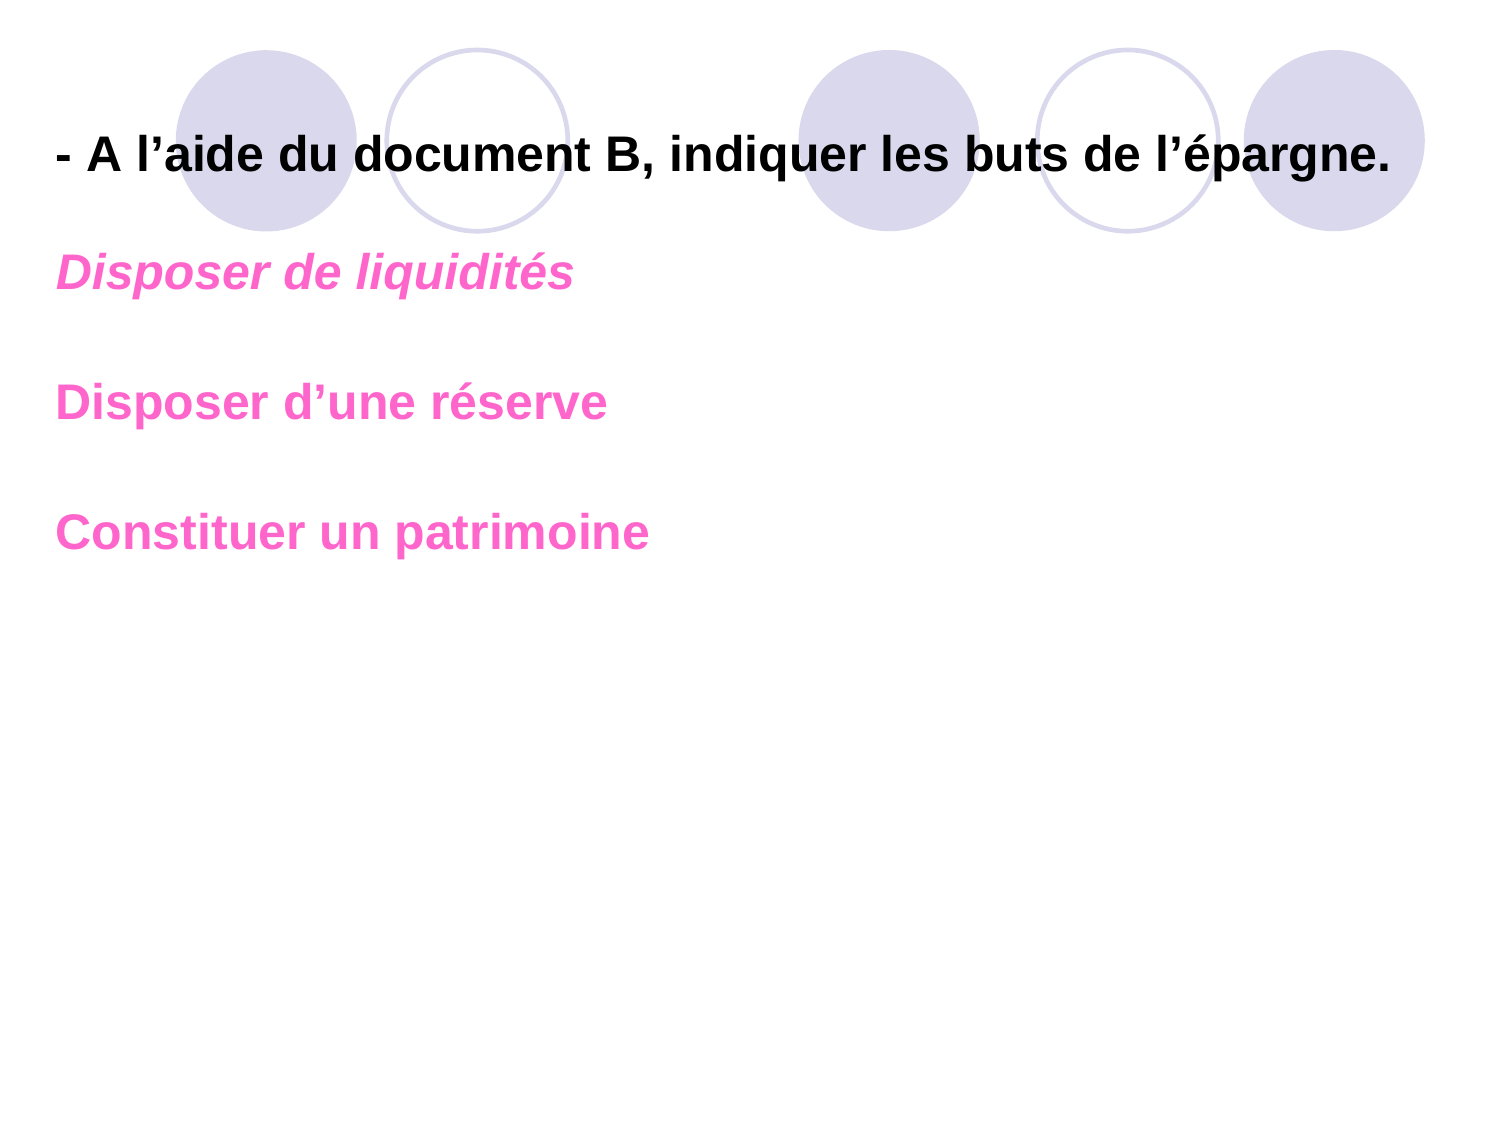

- A l’aide du document B, indiquer les buts de l’épargne.
Disposer de liquidités
Disposer d’une réserve
Constituer un patrimoine